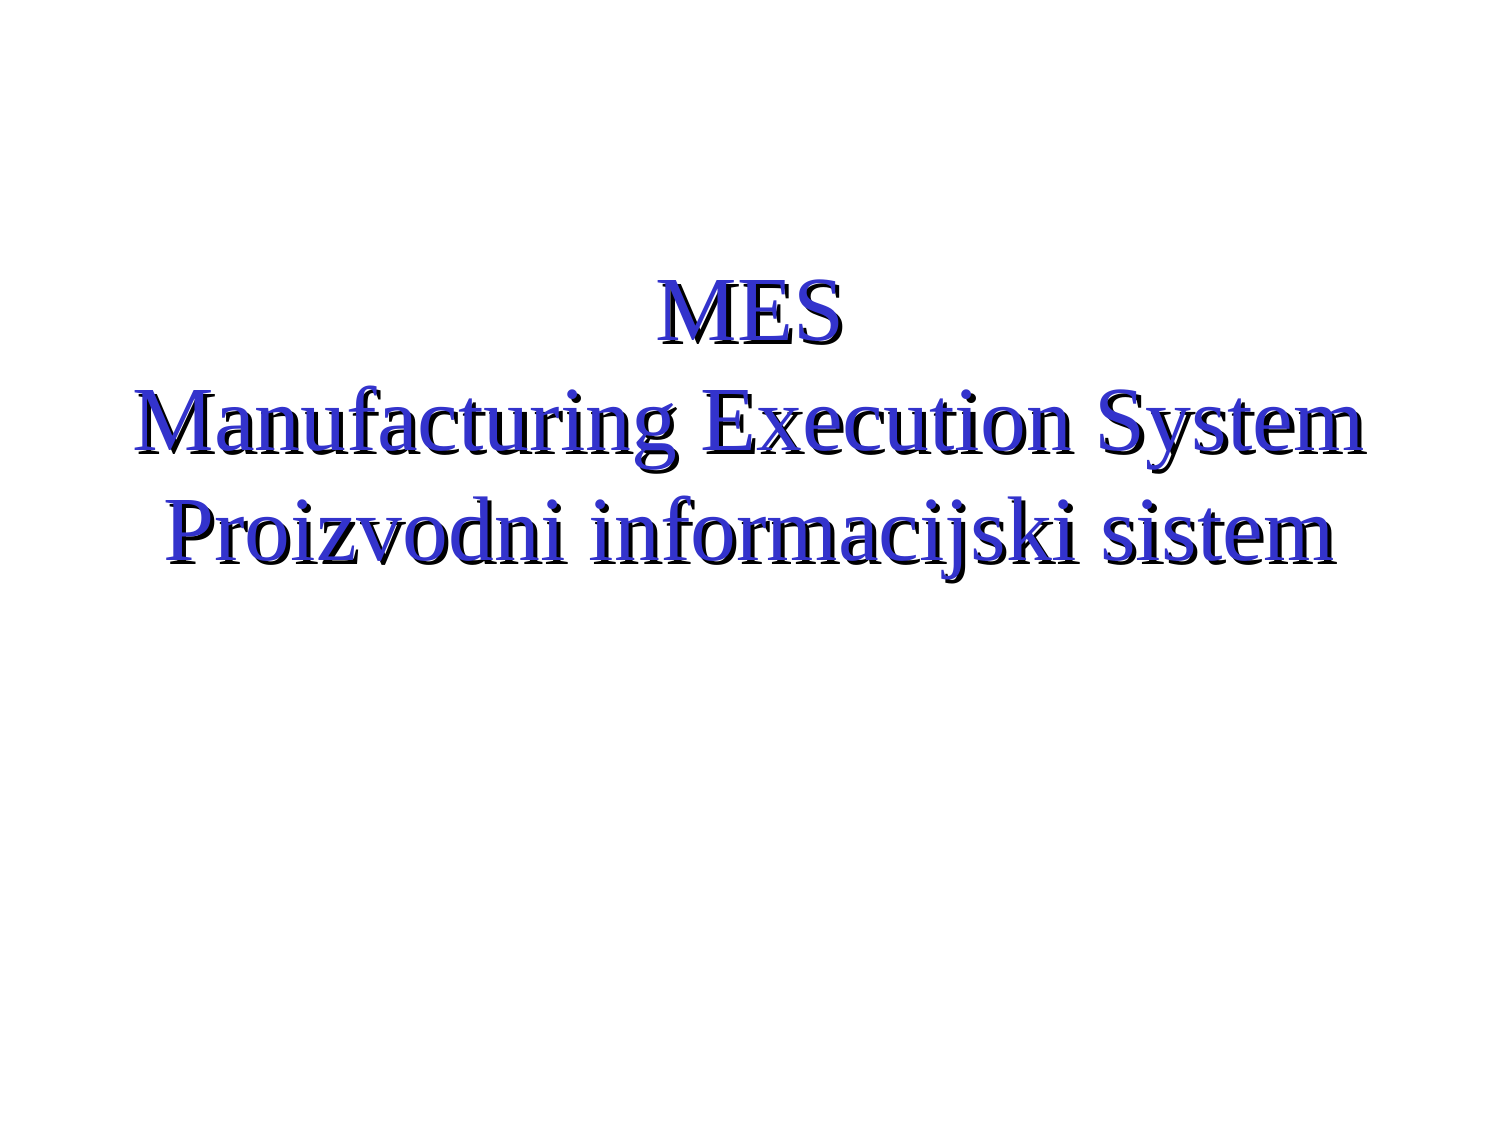

# MES Manufacturing Execution System Proizvodni informacijski sistem